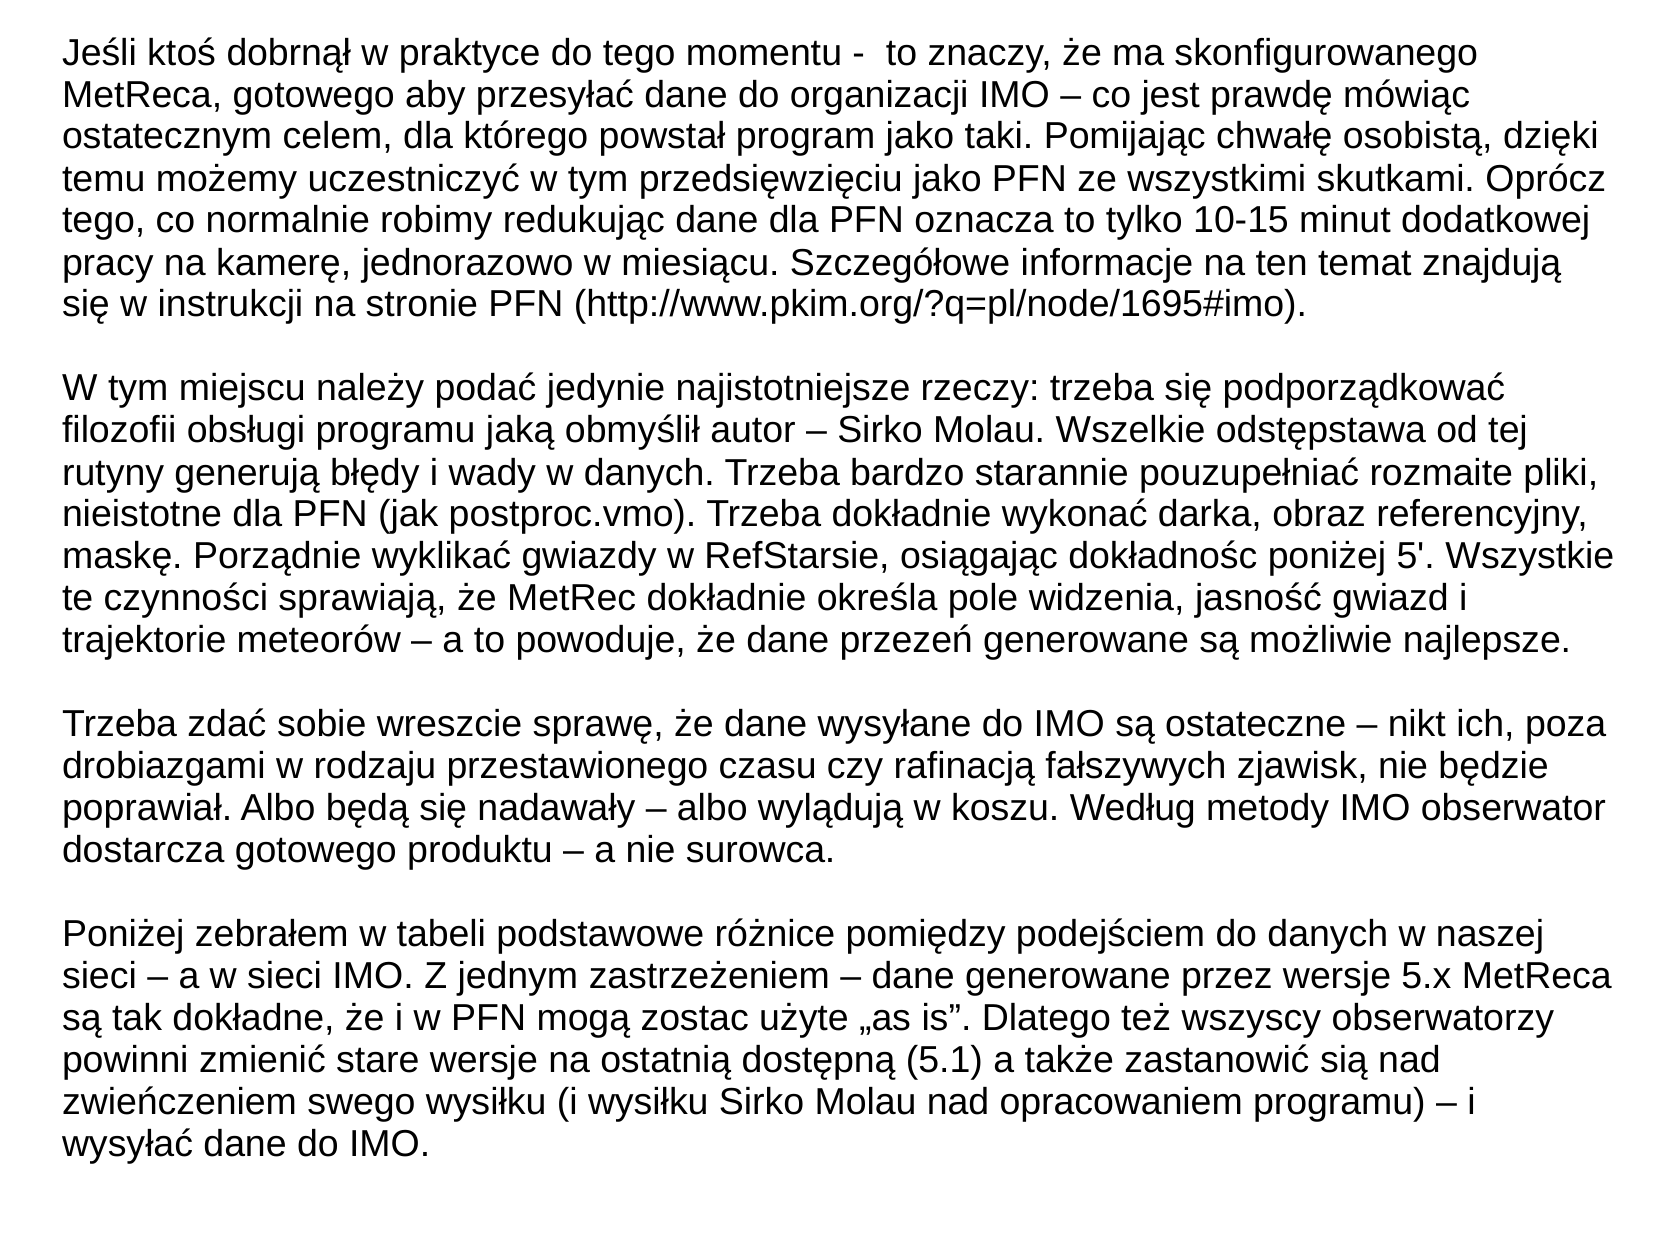

Jeśli ktoś dobrnął w praktyce do tego momentu - to znaczy, że ma skonfigurowanego MetReca, gotowego aby przesyłać dane do organizacji IMO – co jest prawdę mówiąc ostatecznym celem, dla którego powstał program jako taki. Pomijając chwałę osobistą, dzięki temu możemy uczestniczyć w tym przedsięwzięciu jako PFN ze wszystkimi skutkami. Oprócz tego, co normalnie robimy redukując dane dla PFN oznacza to tylko 10-15 minut dodatkowej pracy na kamerę, jednorazowo w miesiącu. Szczegółowe informacje na ten temat znajdują się w instrukcji na stronie PFN (http://www.pkim.org/?q=pl/node/1695#imo).
W tym miejscu należy podać jedynie najistotniejsze rzeczy: trzeba się podporządkować filozofii obsługi programu jaką obmyślił autor – Sirko Molau. Wszelkie odstępstawa od tej rutyny generują błędy i wady w danych. Trzeba bardzo starannie pouzupełniać rozmaite pliki, nieistotne dla PFN (jak postproc.vmo). Trzeba dokładnie wykonać darka, obraz referencyjny, maskę. Porządnie wyklikać gwiazdy w RefStarsie, osiągając dokładnośc poniżej 5'. Wszystkie te czynności sprawiają, że MetRec dokładnie określa pole widzenia, jasność gwiazd i trajektorie meteorów – a to powoduje, że dane przezeń generowane są możliwie najlepsze.
Trzeba zdać sobie wreszcie sprawę, że dane wysyłane do IMO są ostateczne – nikt ich, poza drobiazgami w rodzaju przestawionego czasu czy rafinacją fałszywych zjawisk, nie będzie poprawiał. Albo będą się nadawały – albo wylądują w koszu. Według metody IMO obserwator dostarcza gotowego produktu – a nie surowca.
Poniżej zebrałem w tabeli podstawowe różnice pomiędzy podejściem do danych w naszej sieci – a w sieci IMO. Z jednym zastrzeżeniem – dane generowane przez wersje 5.x MetReca są tak dokładne, że i w PFN mogą zostac użyte „as is”. Dlatego też wszyscy obserwatorzy powinni zmienić stare wersje na ostatnią dostępną (5.1) a także zastanowić sią nad zwieńczeniem swego wysiłku (i wysiłku Sirko Molau nad opracowaniem programu) – i wysyłać dane do IMO.